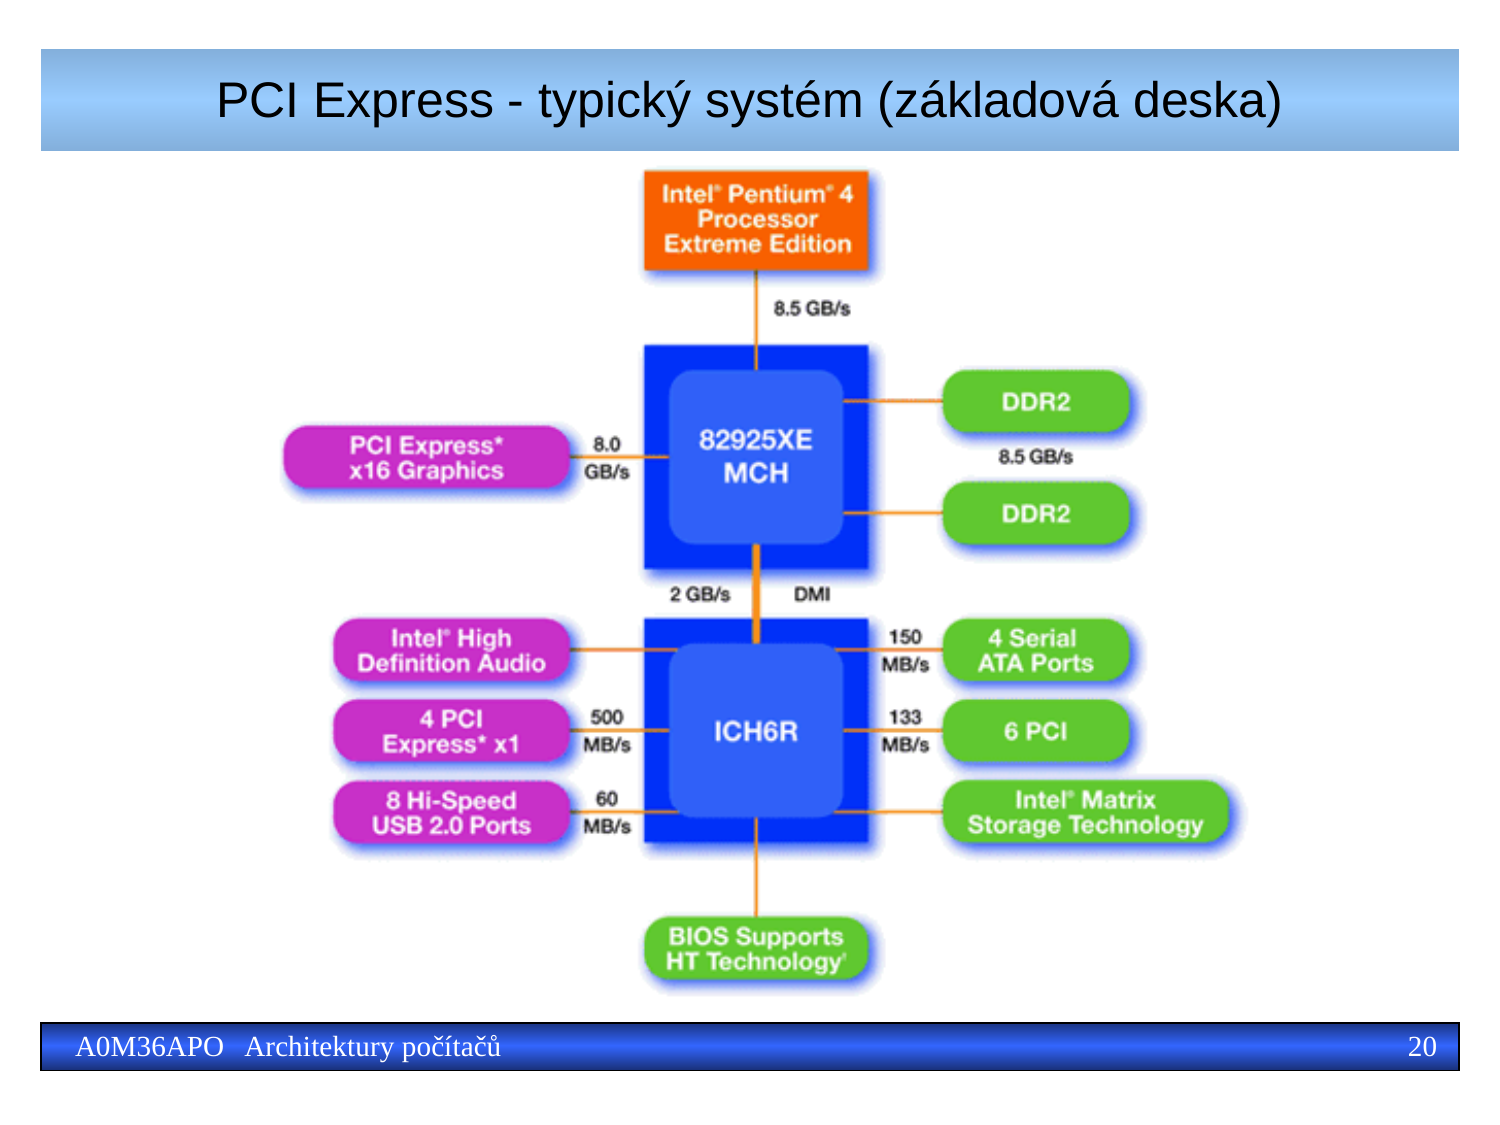

# PCI Express - typický systém (základová deska)
A0M36APO Architektury počítačů
20